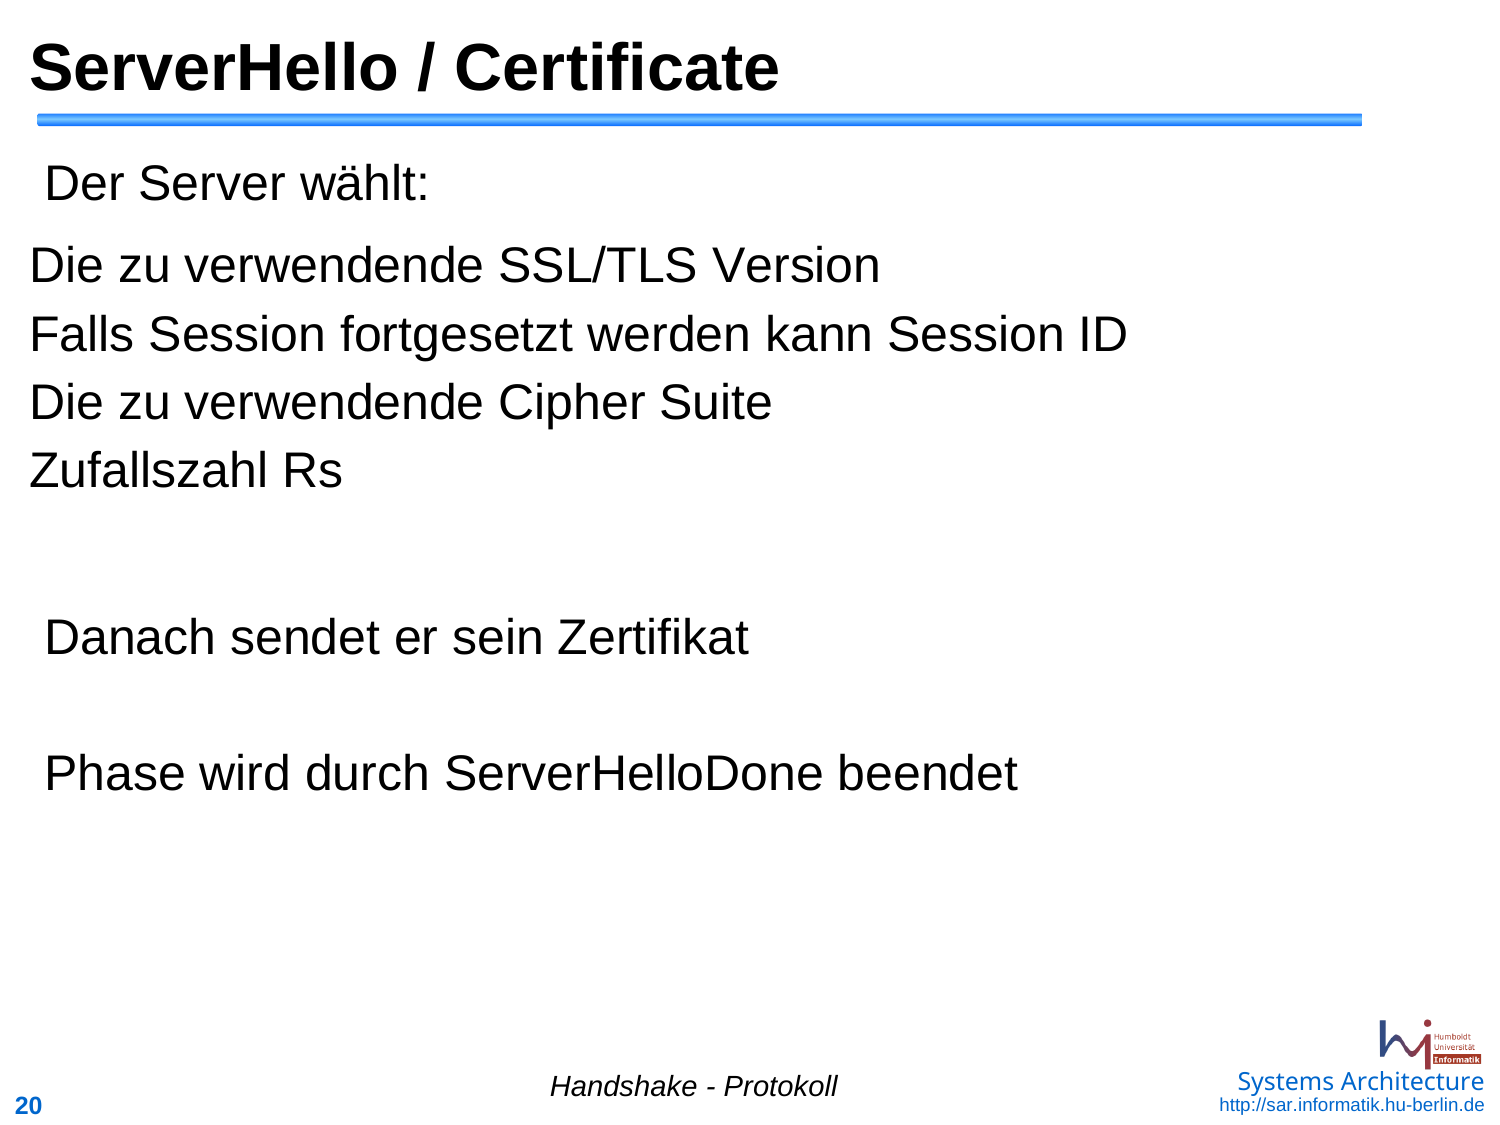

# ServerHello / Certificate
Der Server wählt:
Die zu verwendende SSL/TLS Version
Falls Session fortgesetzt werden kann Session ID
Die zu verwendende Cipher Suite
Zufallszahl Rs
Danach sendet er sein Zertifikat
Phase wird durch ServerHelloDone beendet
Handshake - Protokoll